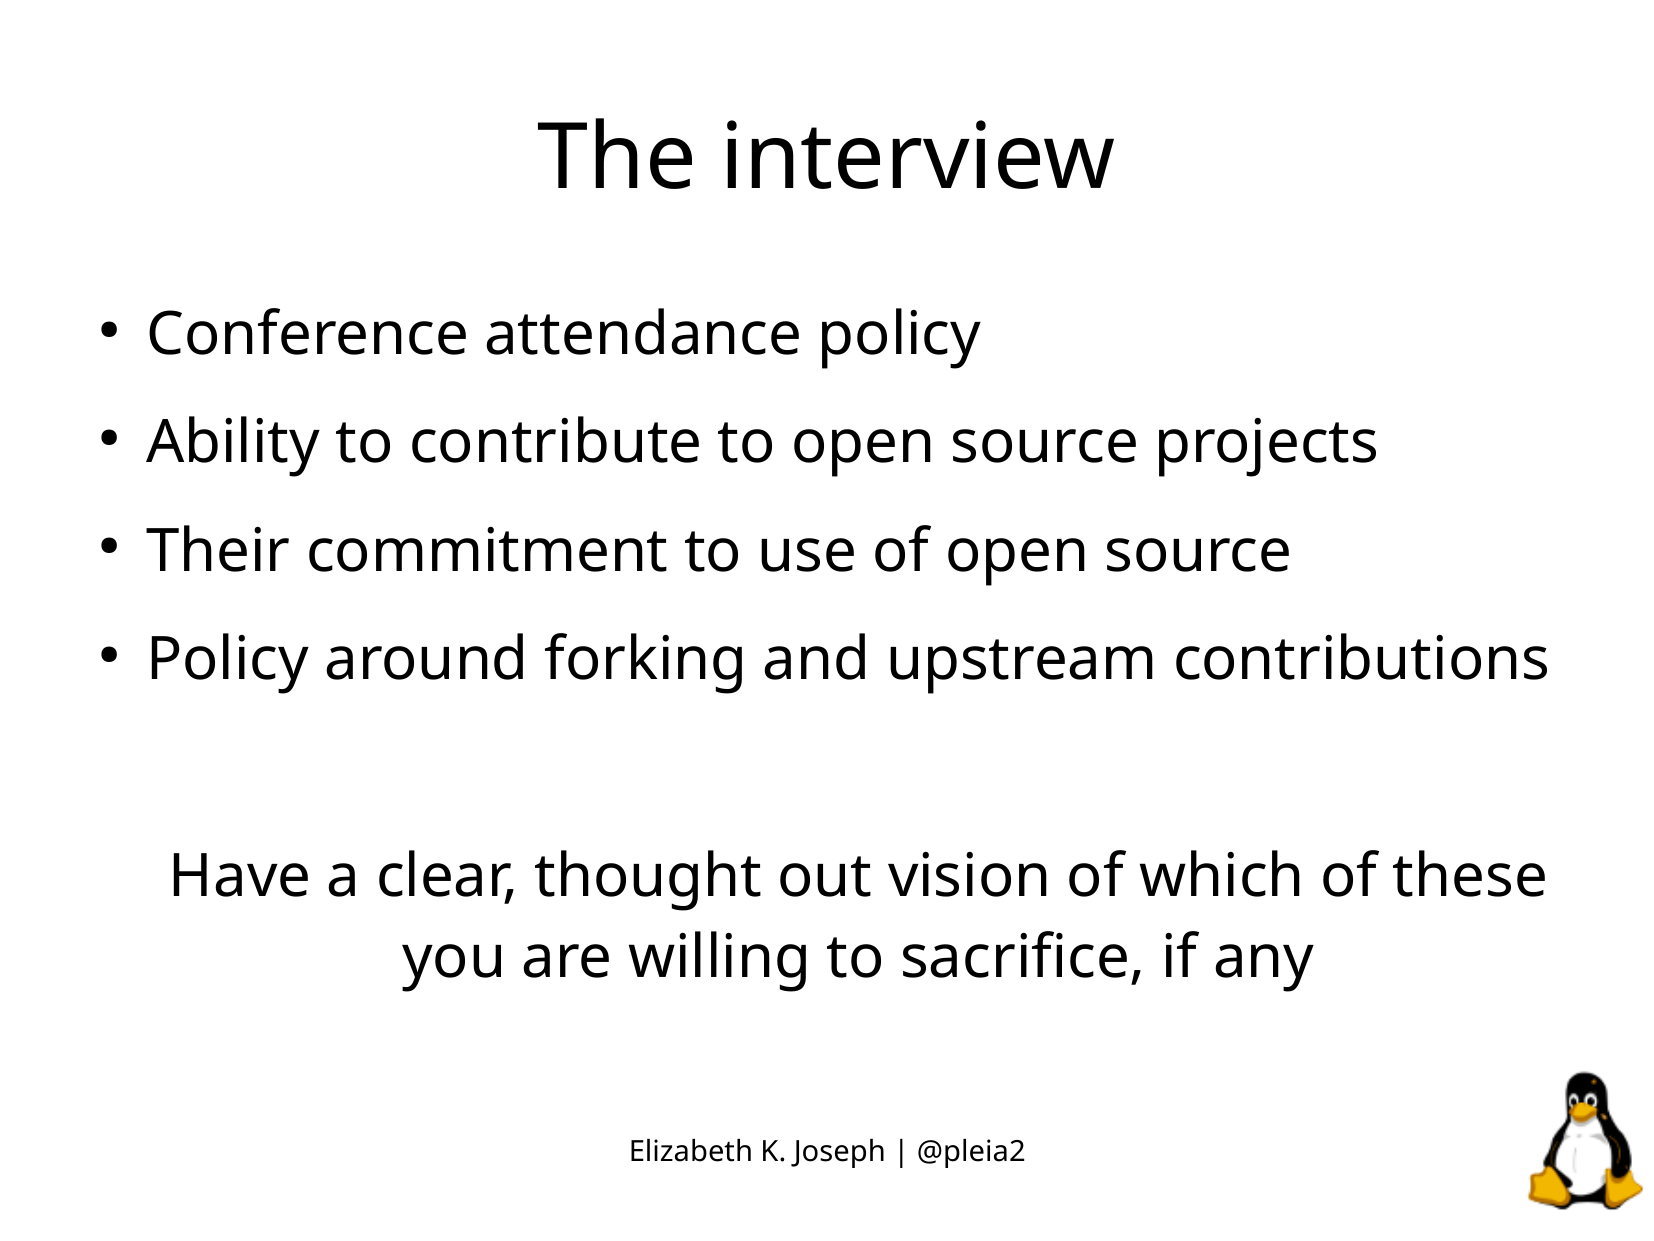

# The interview
Conference attendance policy
Ability to contribute to open source projects
Their commitment to use of open source
Policy around forking and upstream contributions
Have a clear, thought out vision of which of these you are willing to sacrifice, if any
Elizabeth K. Joseph | @pleia2